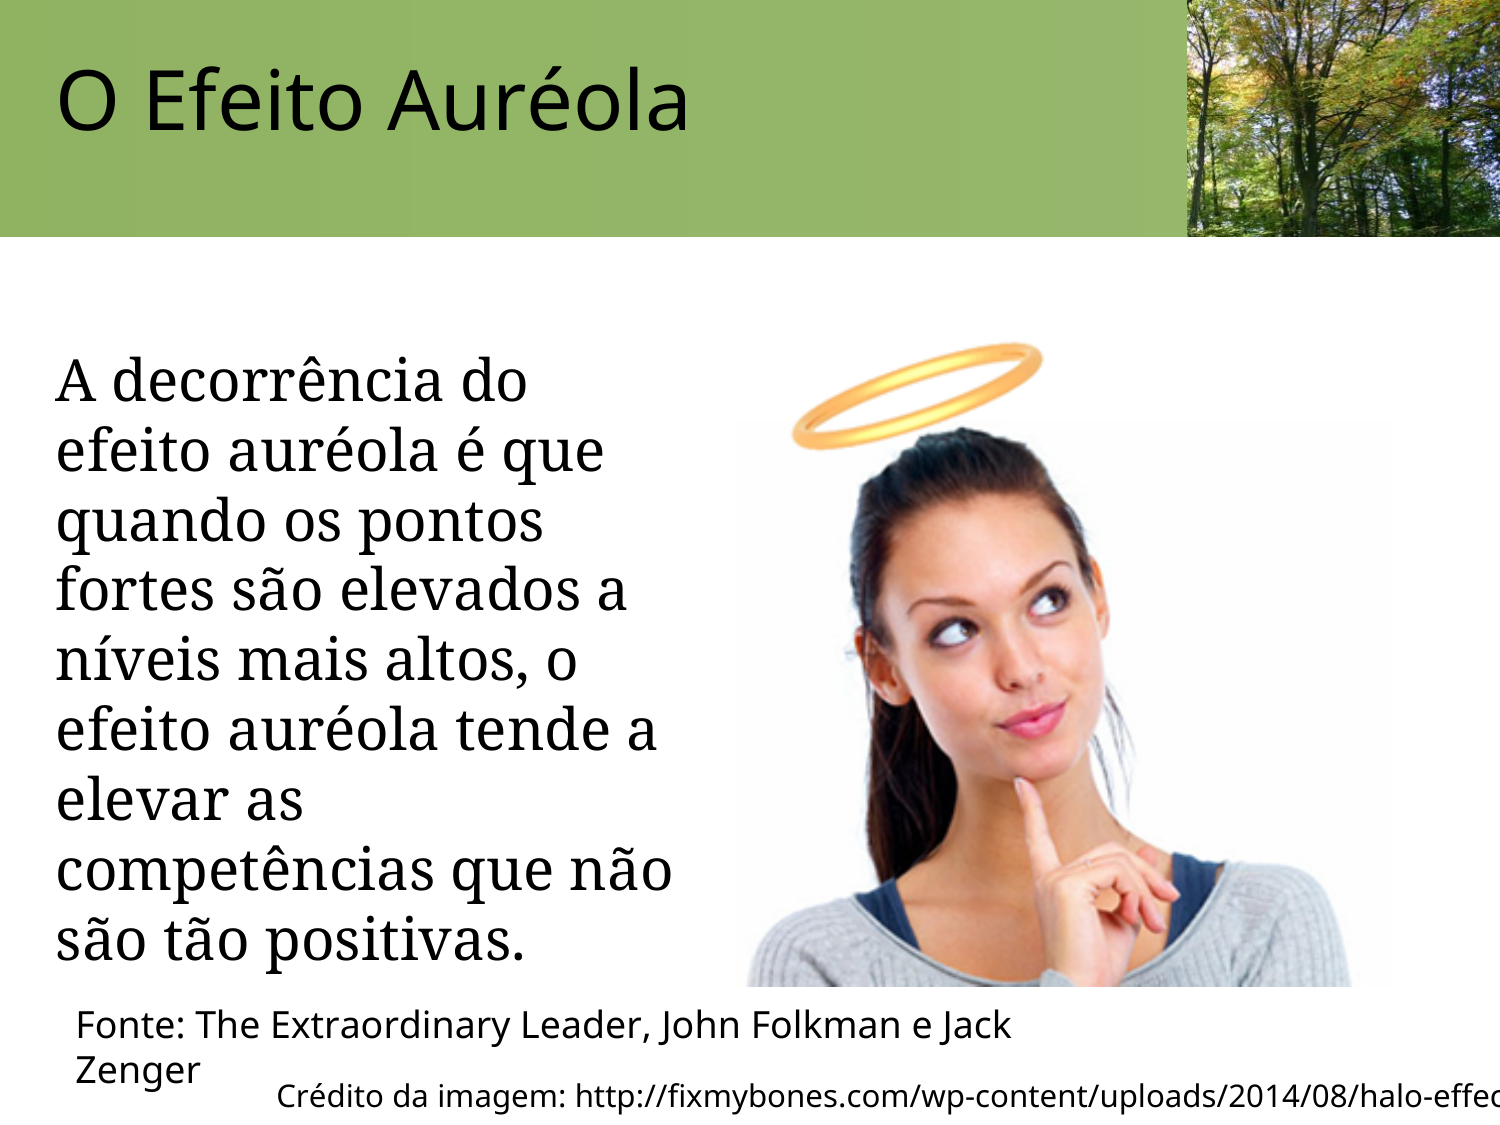

# O Efeito Auréola
A decorrência do efeito auréola é que quando os pontos fortes são elevados a níveis mais altos, o efeito auréola tende a elevar as competências que não são tão positivas.
Fonte: The Extraordinary Leader, John Folkman e Jack Zenger
Crédito da imagem: http://fixmybones.com/wp-content/uploads/2014/08/halo-effect1.png